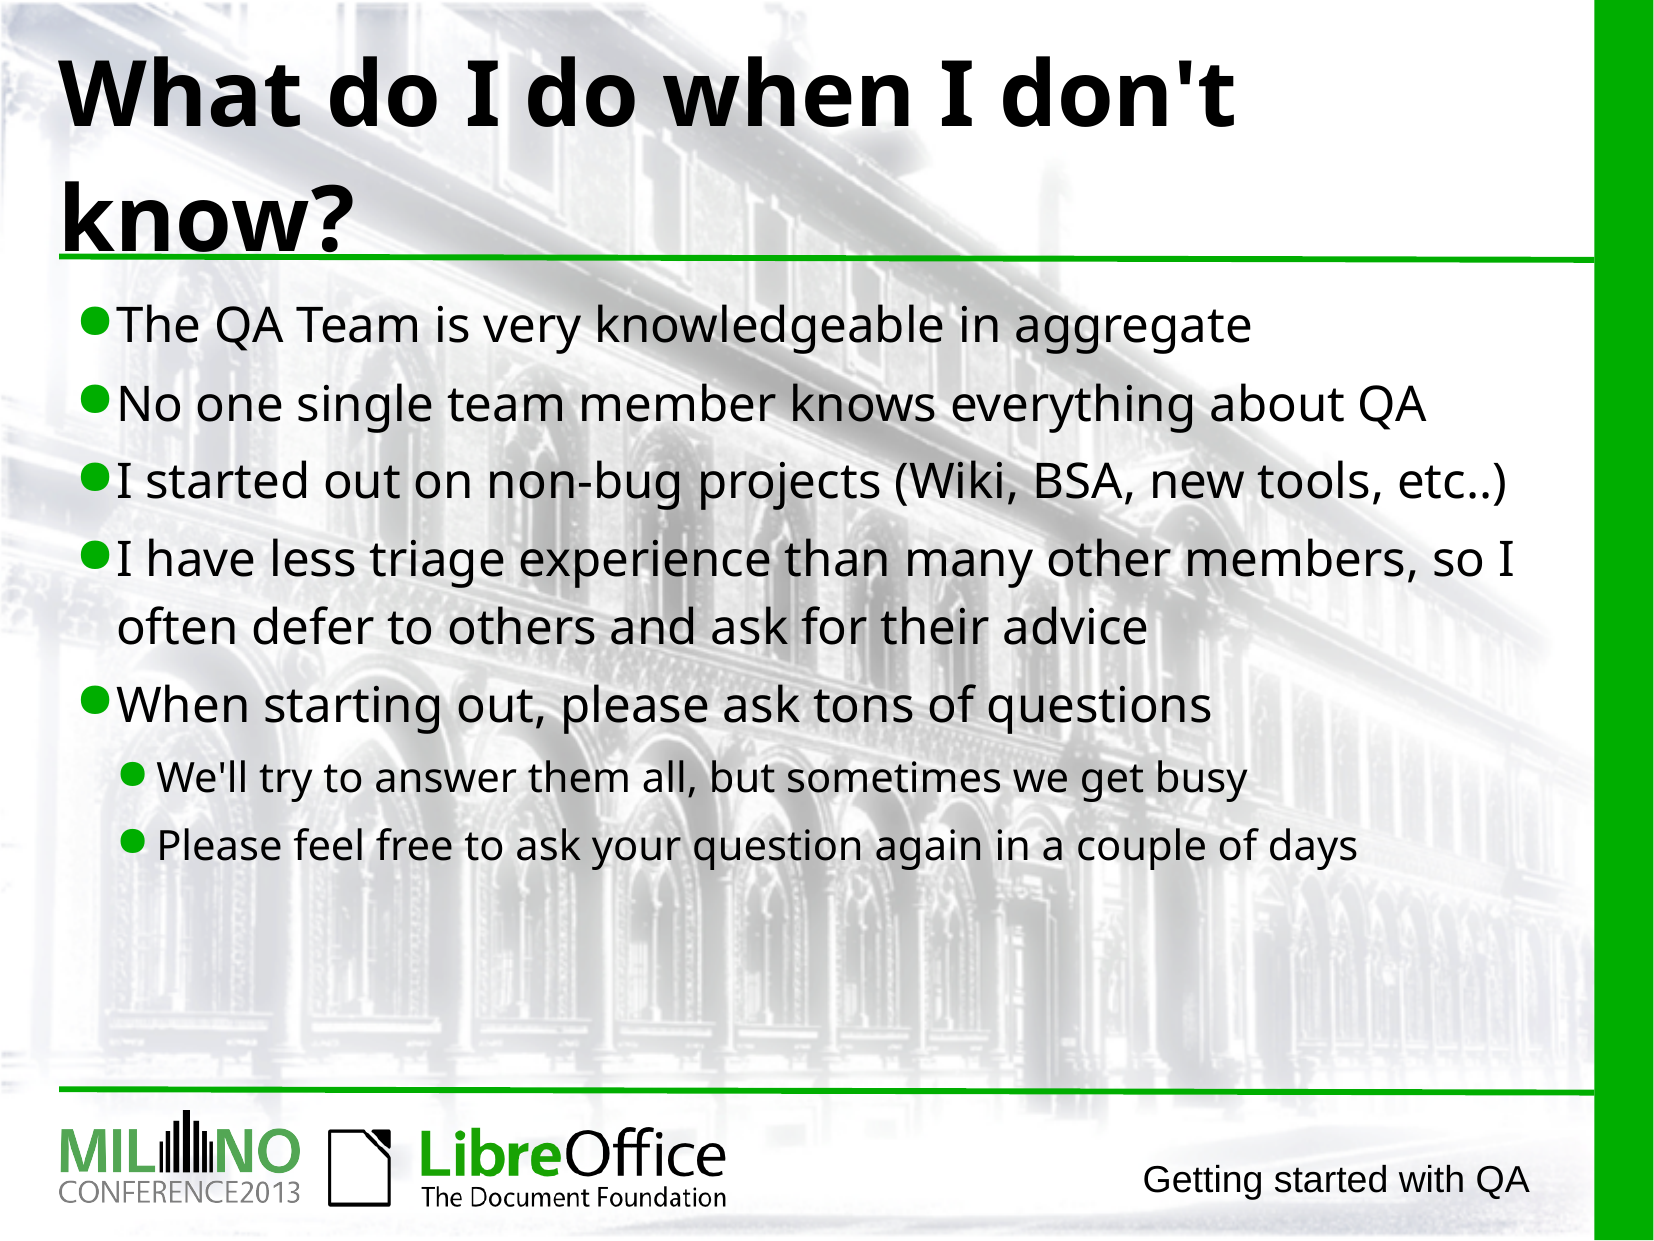

# What do I do when I don't know?
The QA Team is very knowledgeable in aggregate
No one single team member knows everything about QA
I started out on non-bug projects (Wiki, BSA, new tools, etc..)
I have less triage experience than many other members, so I often defer to others and ask for their advice
When starting out, please ask tons of questions
We'll try to answer them all, but sometimes we get busy
Please feel free to ask your question again in a couple of days